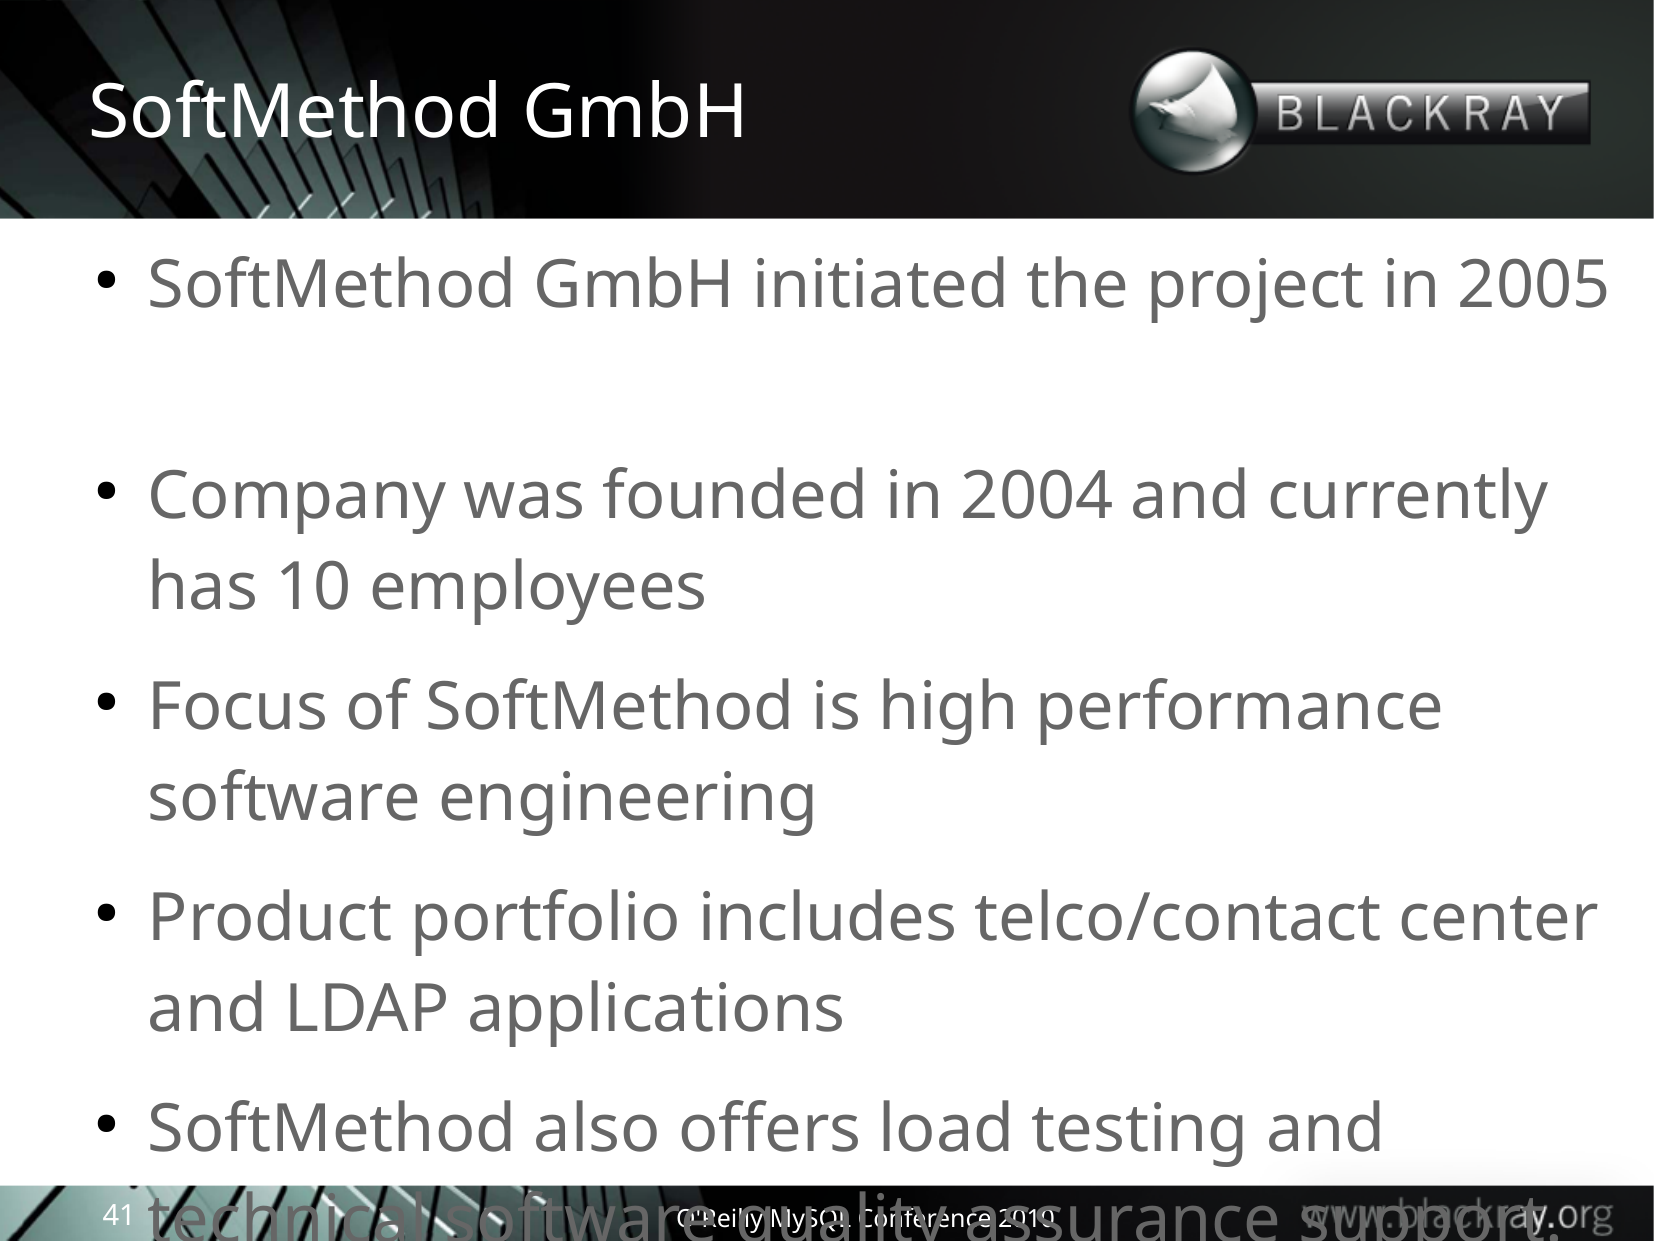

# SoftMethod GmbH
SoftMethod GmbH initiated the project in 2005
Company was founded in 2004 and currently has 10 employees
Focus of SoftMethod is high performance software engineering
Product portfolio includes telco/contact center and LDAP applications
SoftMethod also offers load testing and technical software quality assurance support.